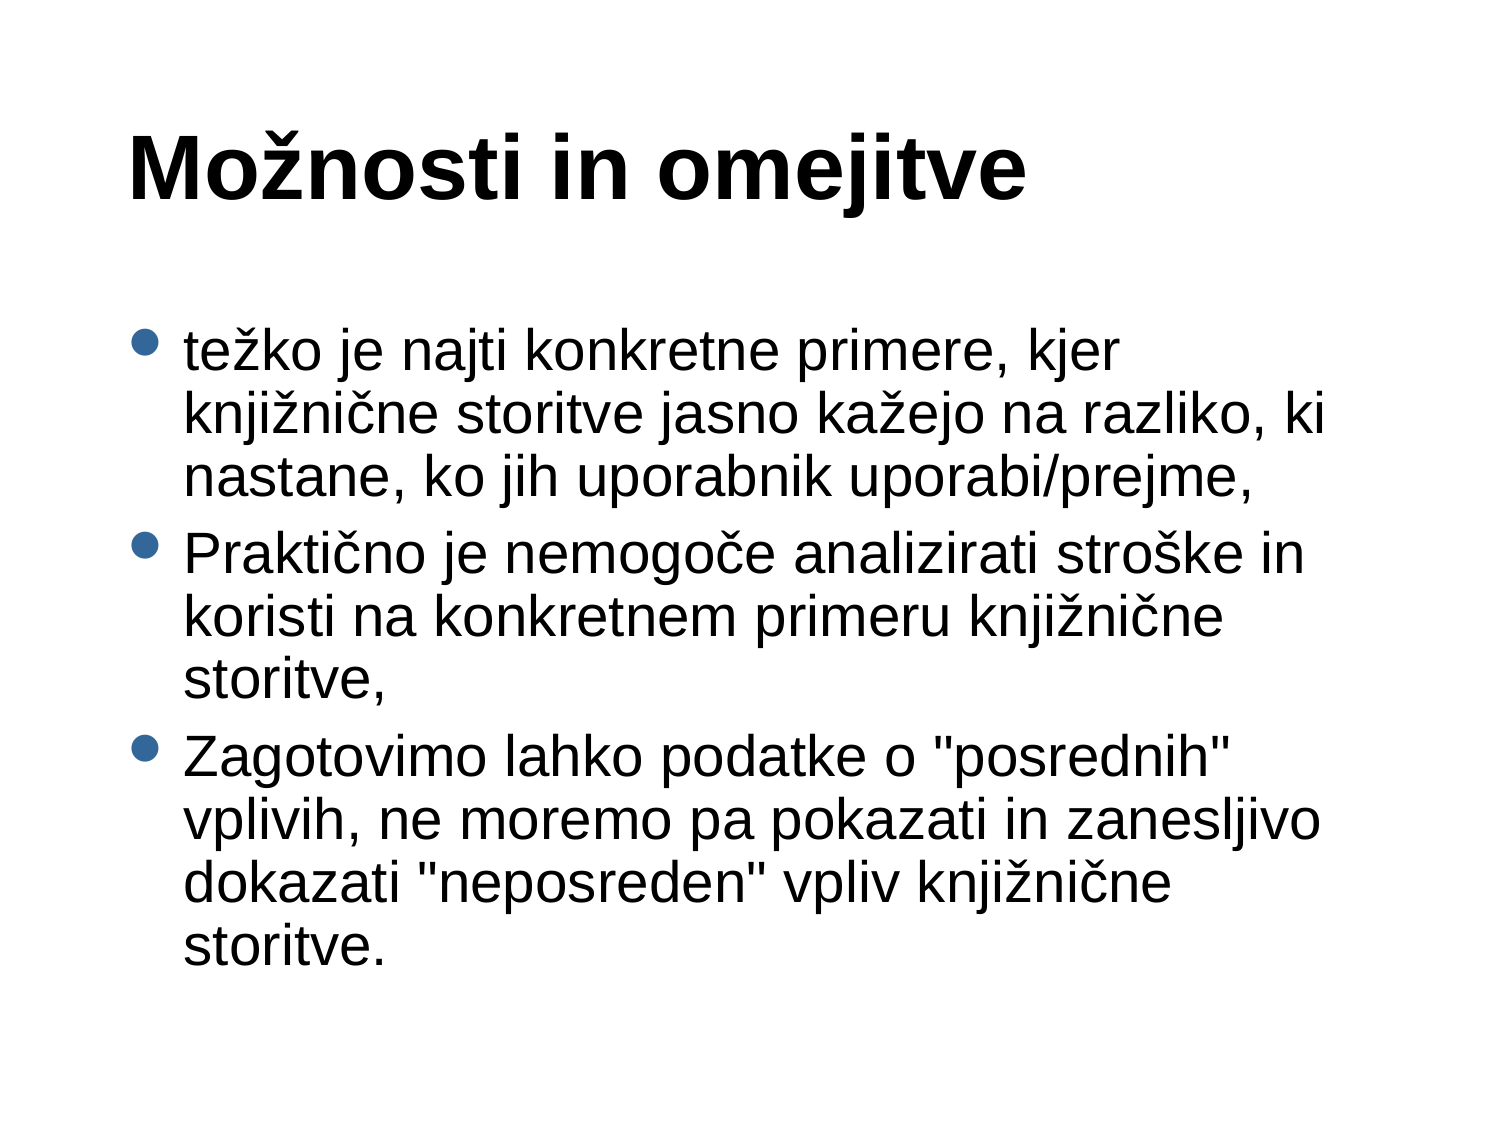

# Možnosti in omejitve
težko je najti konkretne primere, kjer knjižnične storitve jasno kažejo na razliko, ki nastane, ko jih uporabnik uporabi/prejme,
Praktično je nemogoče analizirati stroške in koristi na konkretnem primeru knjižnične storitve,
Zagotovimo lahko podatke o "posrednih" vplivih, ne moremo pa pokazati in zanesljivo dokazati "neposreden" vpliv knjižnične storitve.